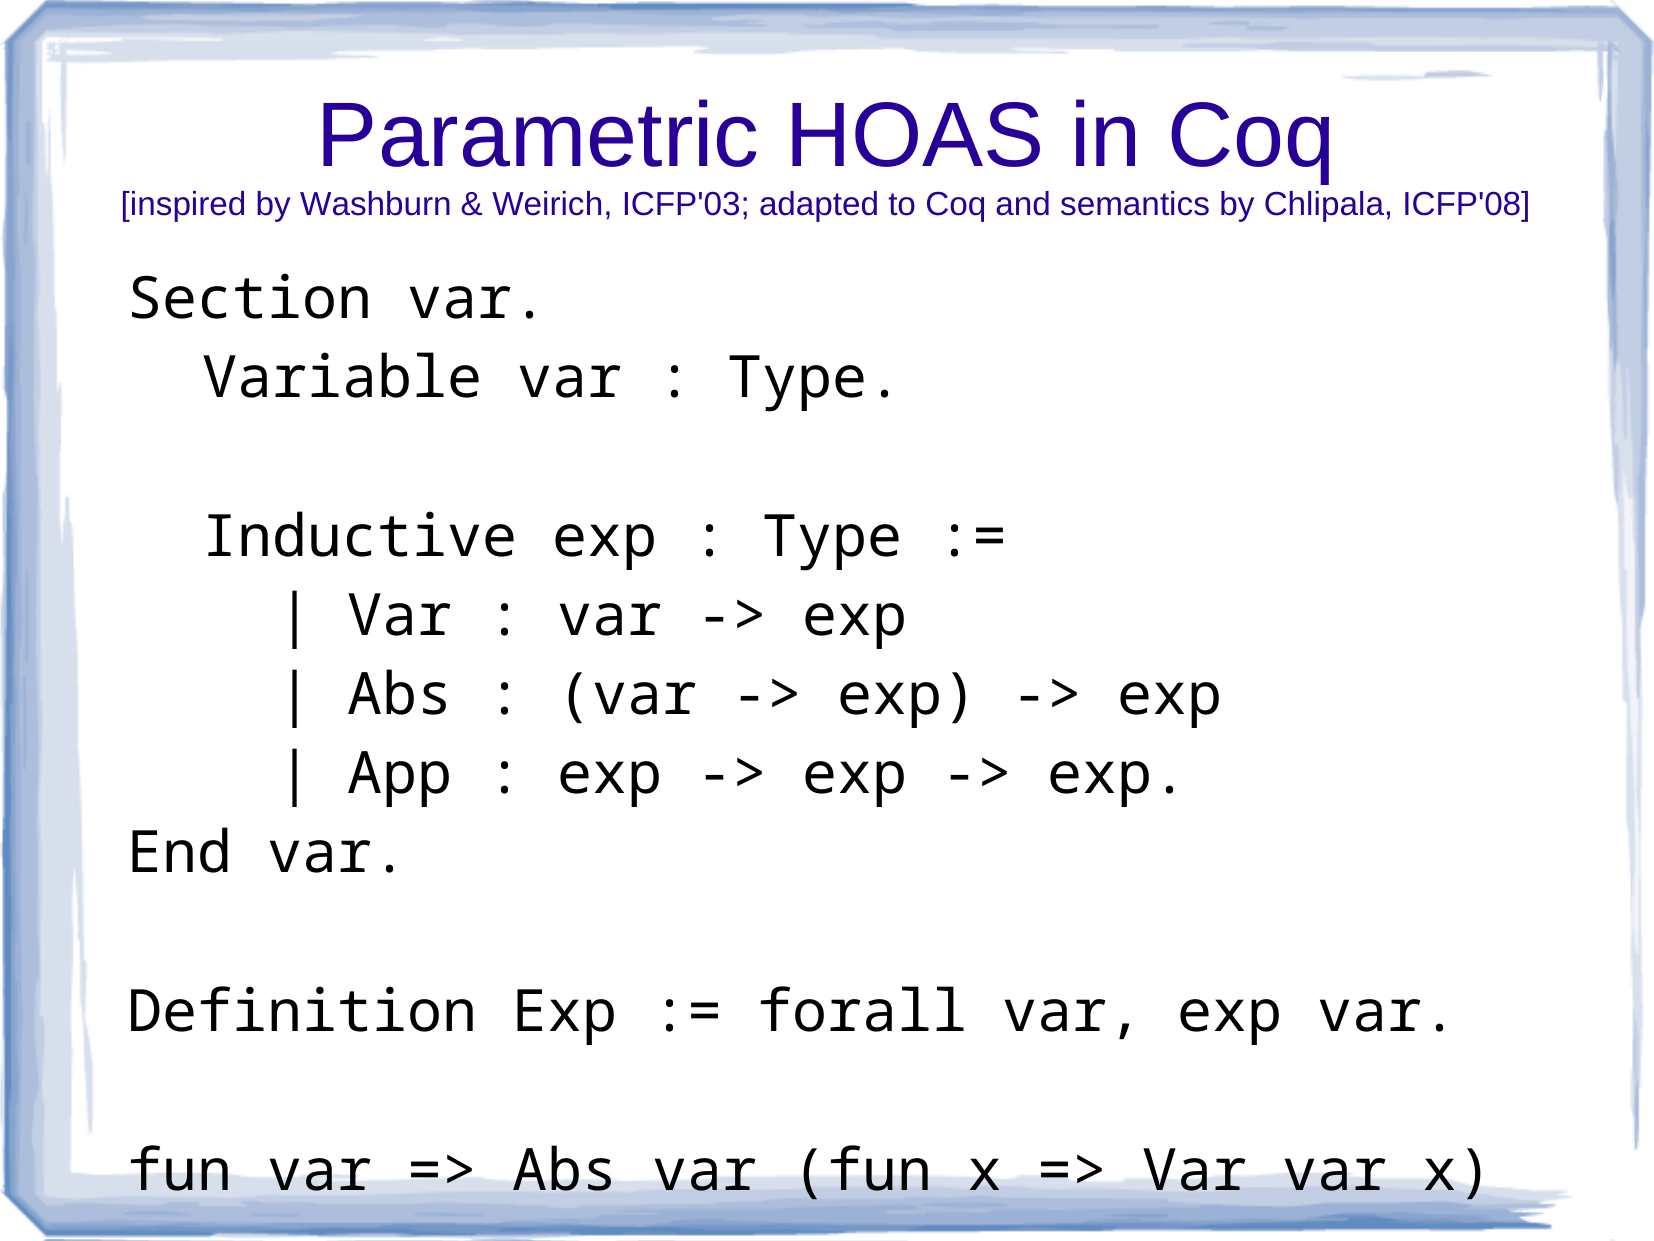

# Parametric HOAS in Coq [inspired by Washburn & Weirich, ICFP'03; adapted to Coq and semantics by Chlipala, ICFP'08]
Section var.
	Variable var : Type.
	Inductive exp : Type :=
		| Var : var -> exp
		| Abs : (var -> exp) -> exp
		| App : exp -> exp -> exp.
End var.
Definition Exp := forall var, exp var.
fun var => Abs var (fun x => Var var x)